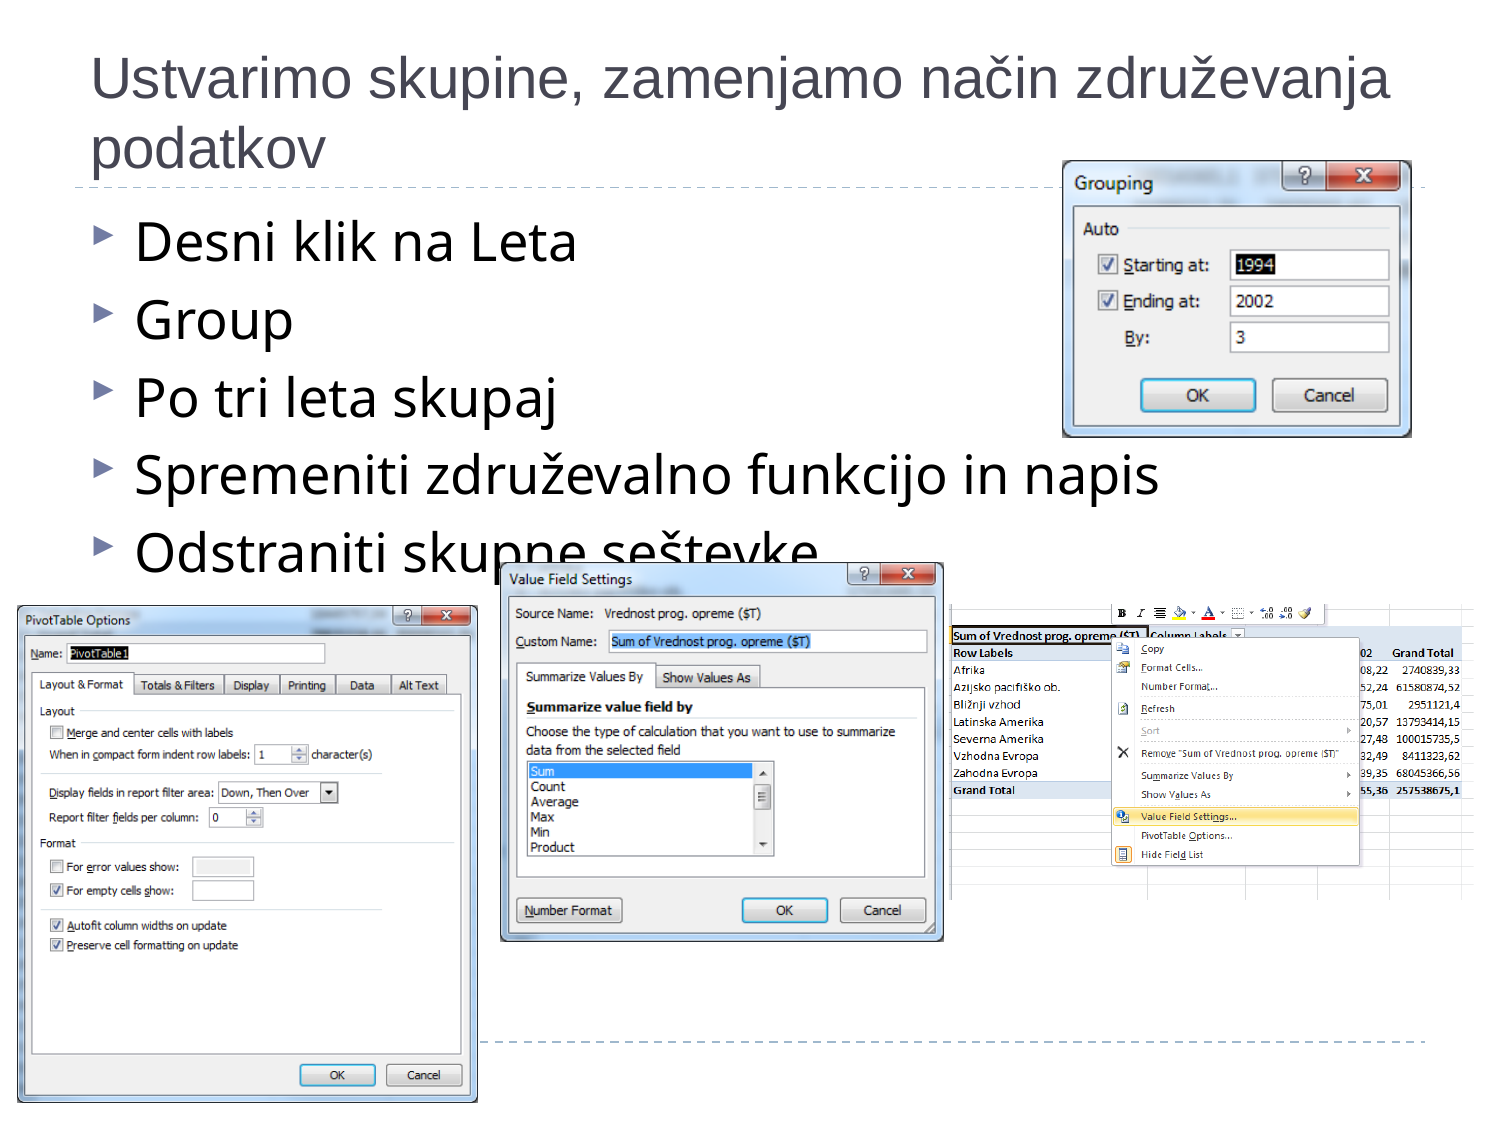

# Ustvarimo skupine, zamenjamo način združevanja podatkov
Desni klik na Leta
Group
Po tri leta skupaj
Spremeniti združevalno funkcijo in napis
Odstraniti skupne seštevke